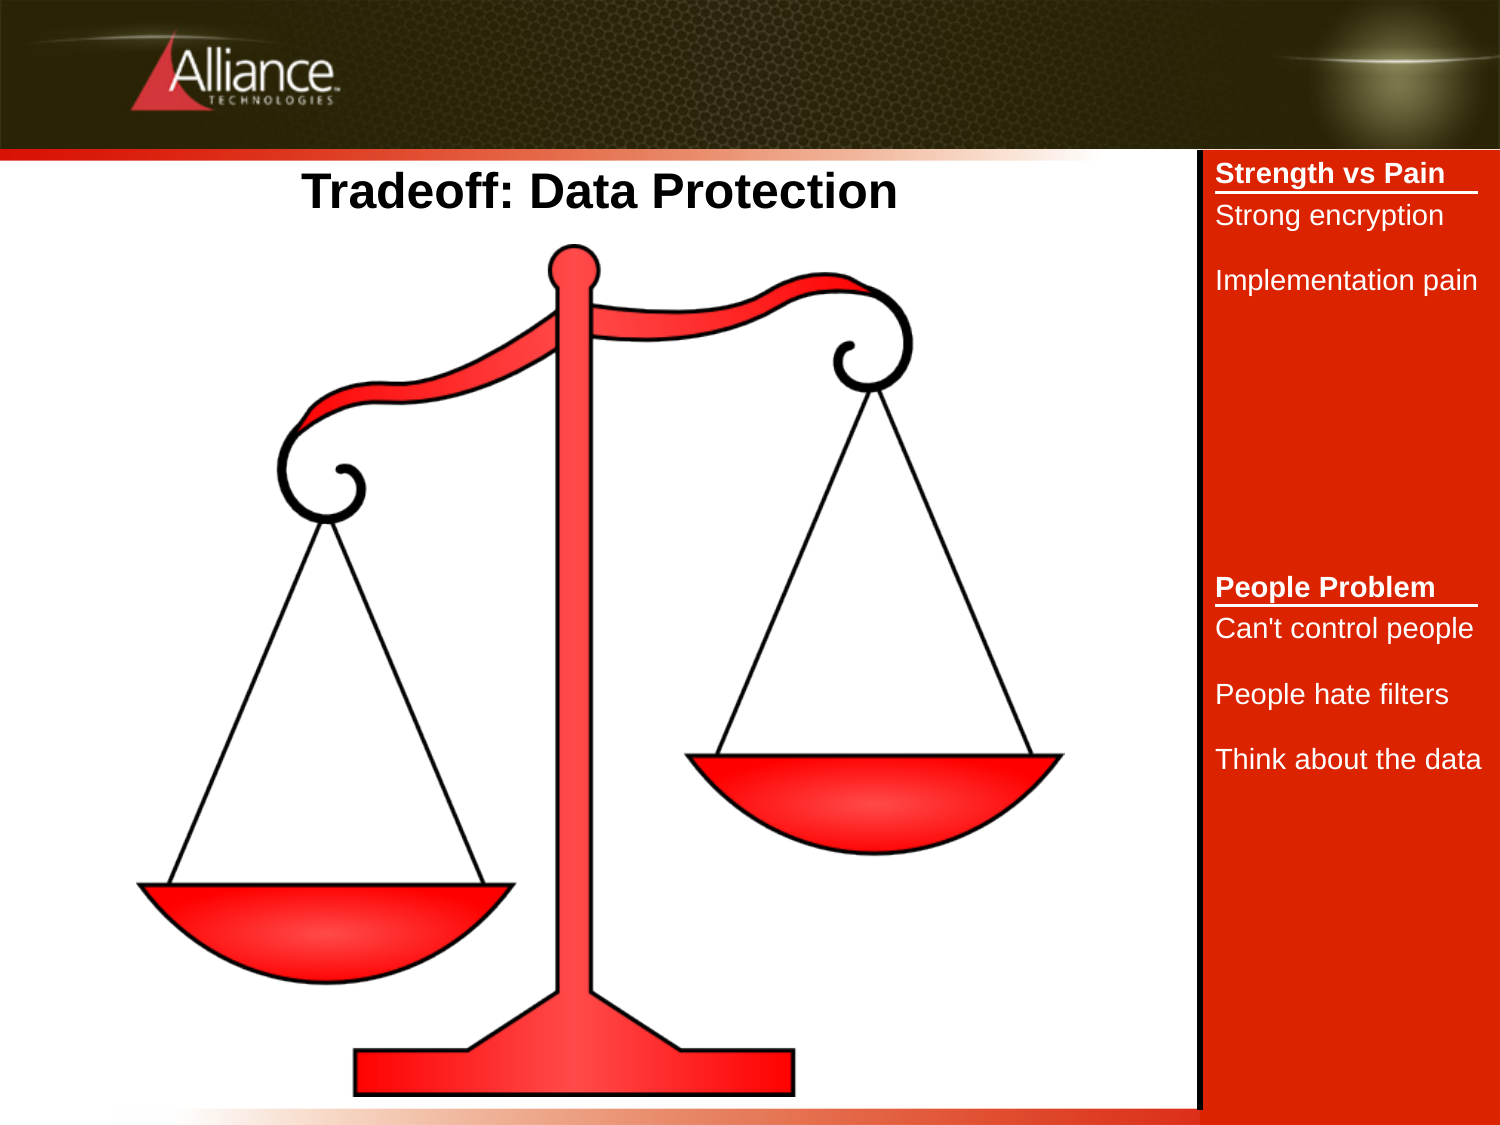

Strength vs Pain
Tradeoff: Data Protection
Strong encryption
Implementation pain
People Problem
Can't control people
People hate filters
Think about the data